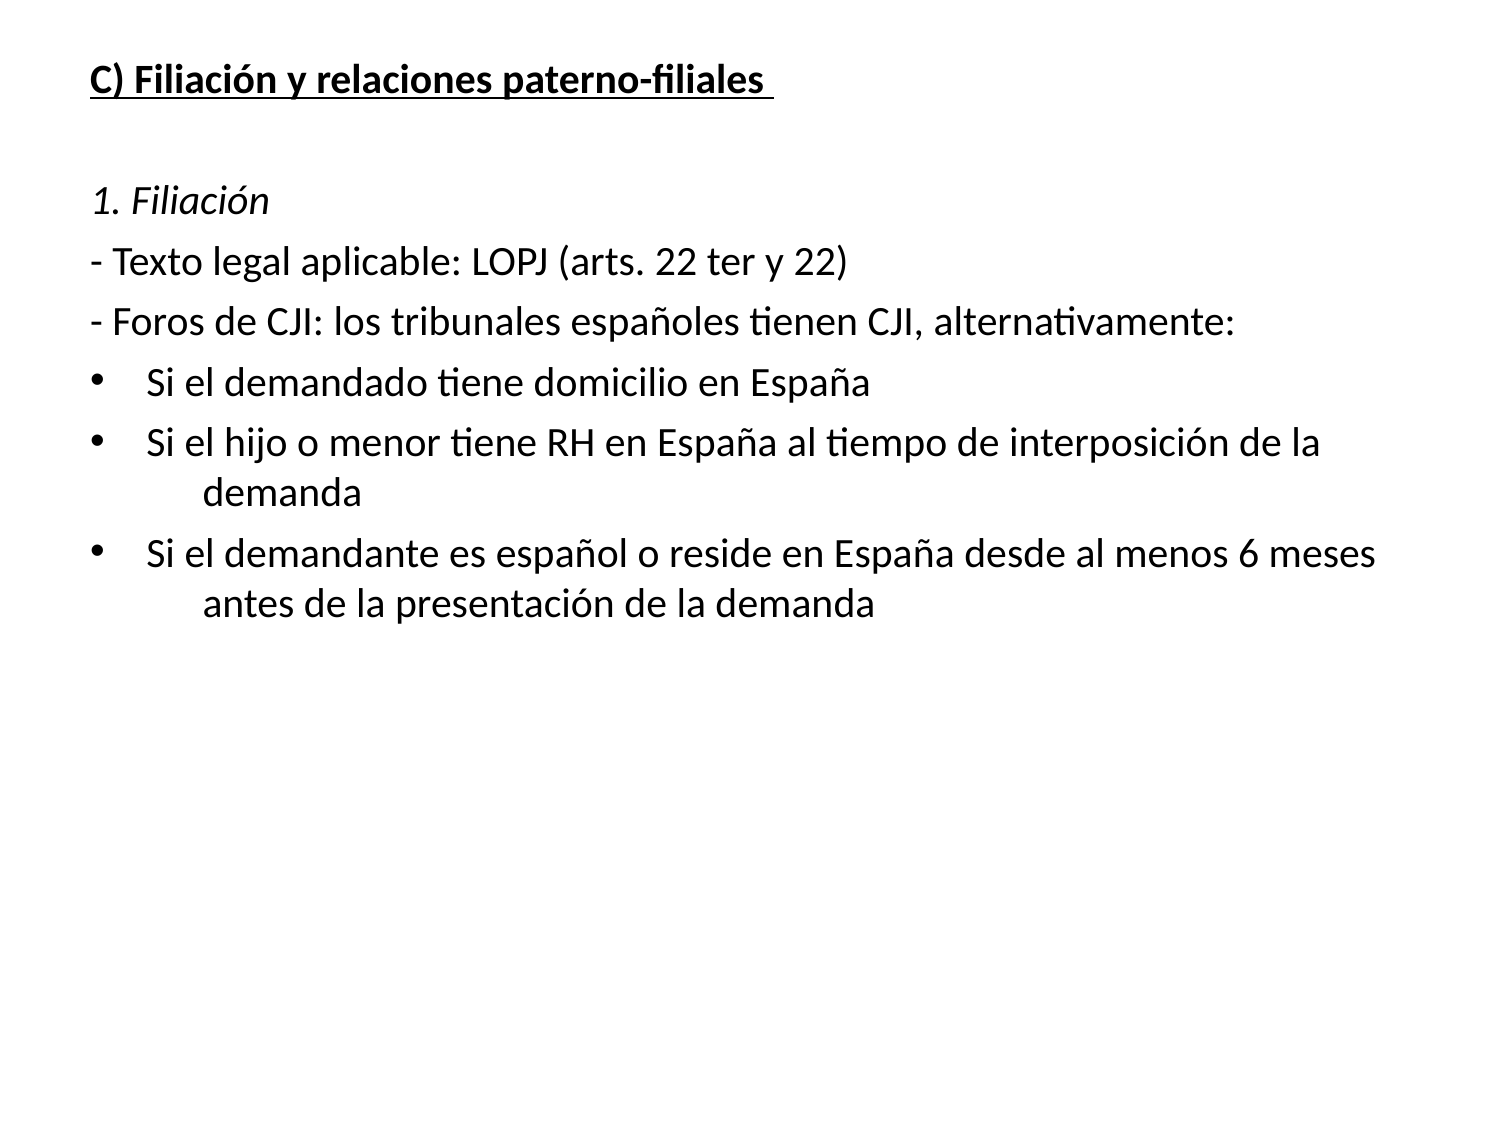

# C) Filiación y relaciones paterno-filiales
1. Filiación
- Texto legal aplicable: LOPJ (arts. 22 ter y 22)
- Foros de CJI: los tribunales españoles tienen CJI, alternativamente:
Si el demandado tiene domicilio en España
Si el hijo o menor tiene RH en España al tiempo de interposición de la demanda
Si el demandante es español o reside en España desde al menos 6 meses antes de la presentación de la demanda